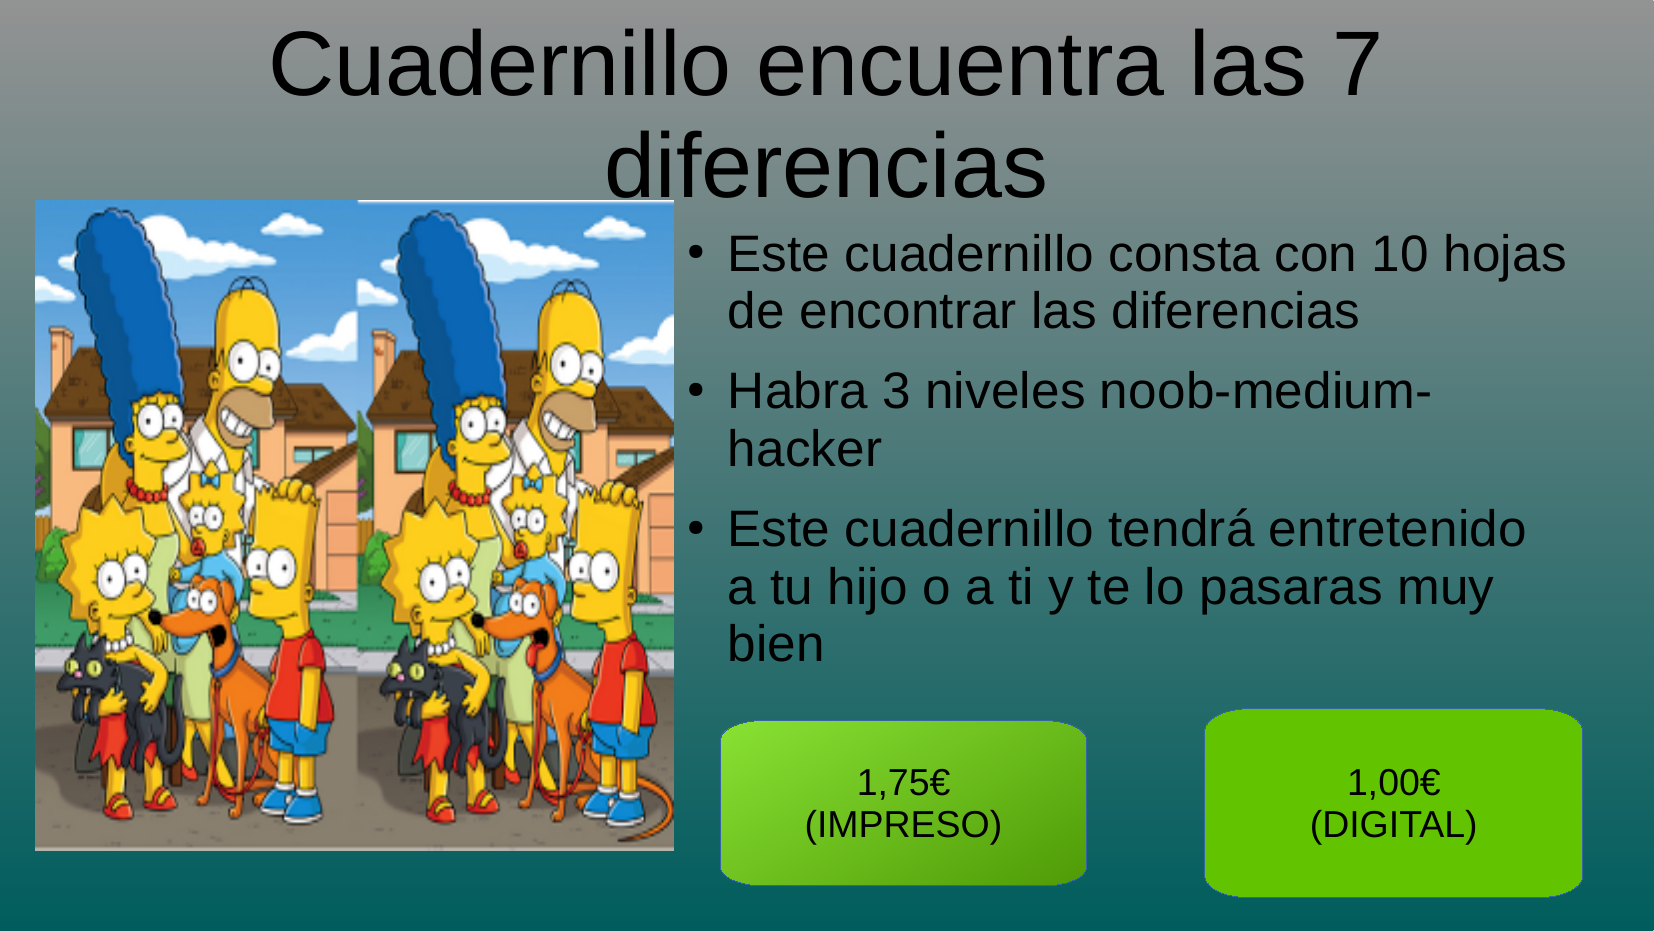

# Cuadernillo encuentra las 7 diferencias
Este cuadernillo consta con 10 hojas de encontrar las diferencias
Habra 3 niveles noob-medium-hacker
Este cuadernillo tendrá entretenido a tu hijo o a ti y te lo pasaras muy bien
1,00€
(DIGITAL)
1,75€
(IMPRESO)